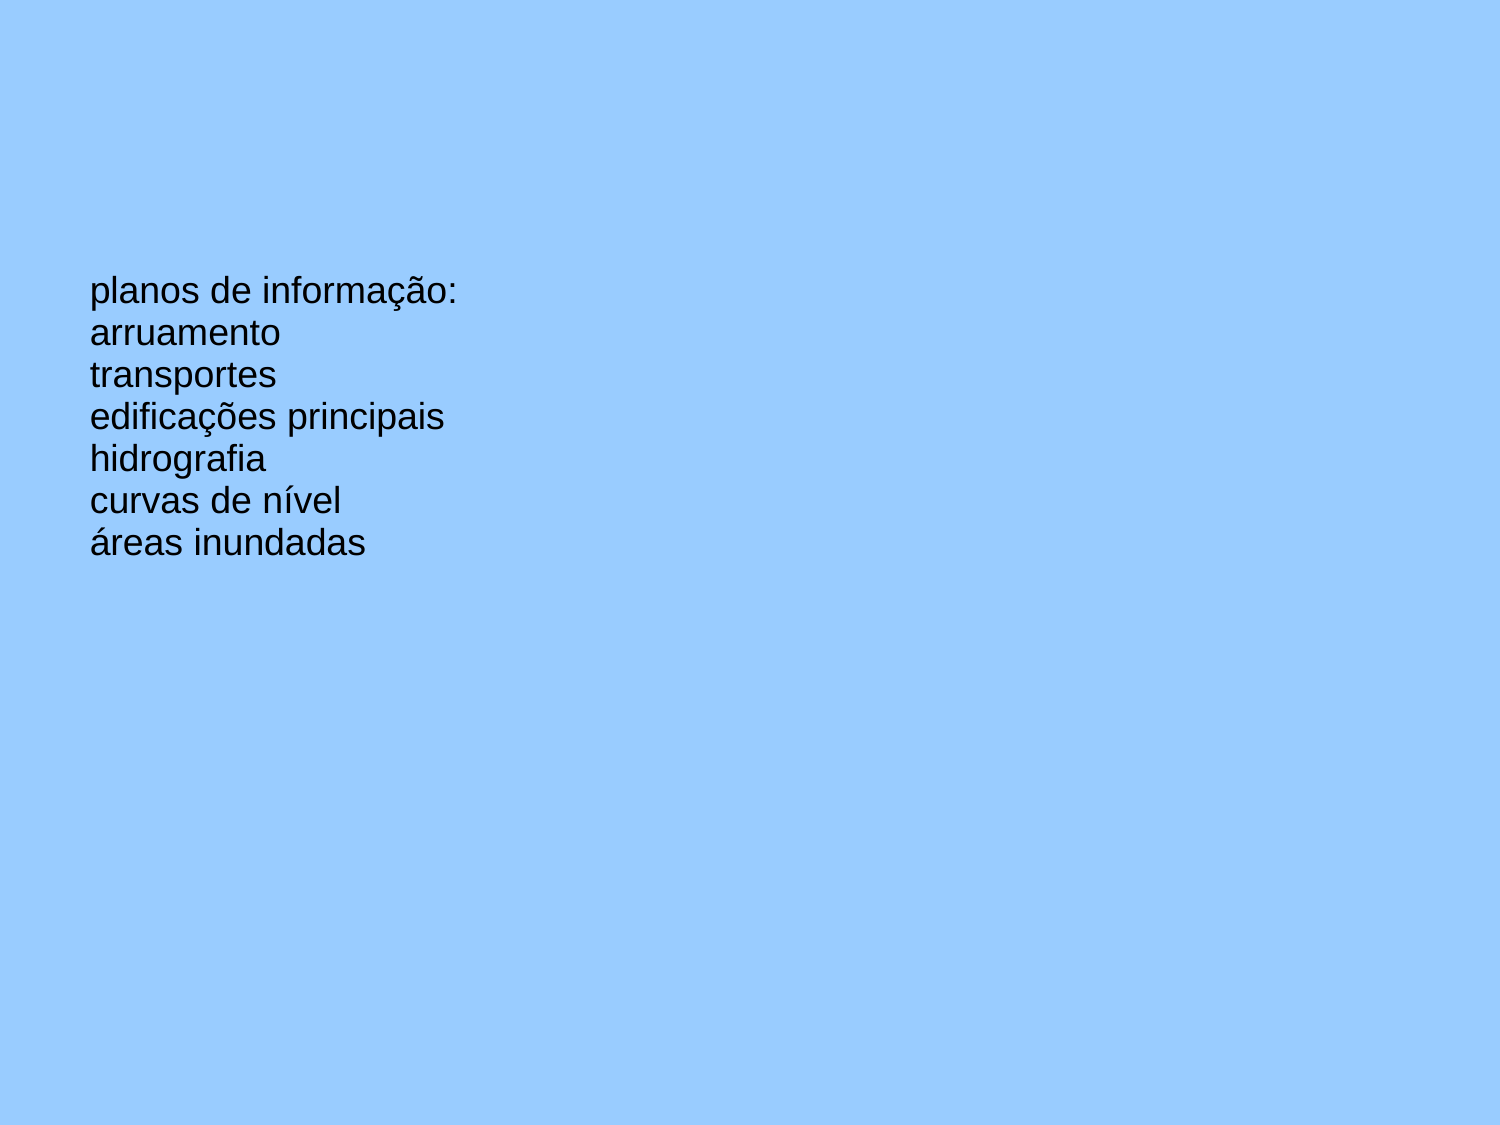

planos de informação:
arruamento
transportes
edificações principais
hidrografia
curvas de nível
áreas inundadas